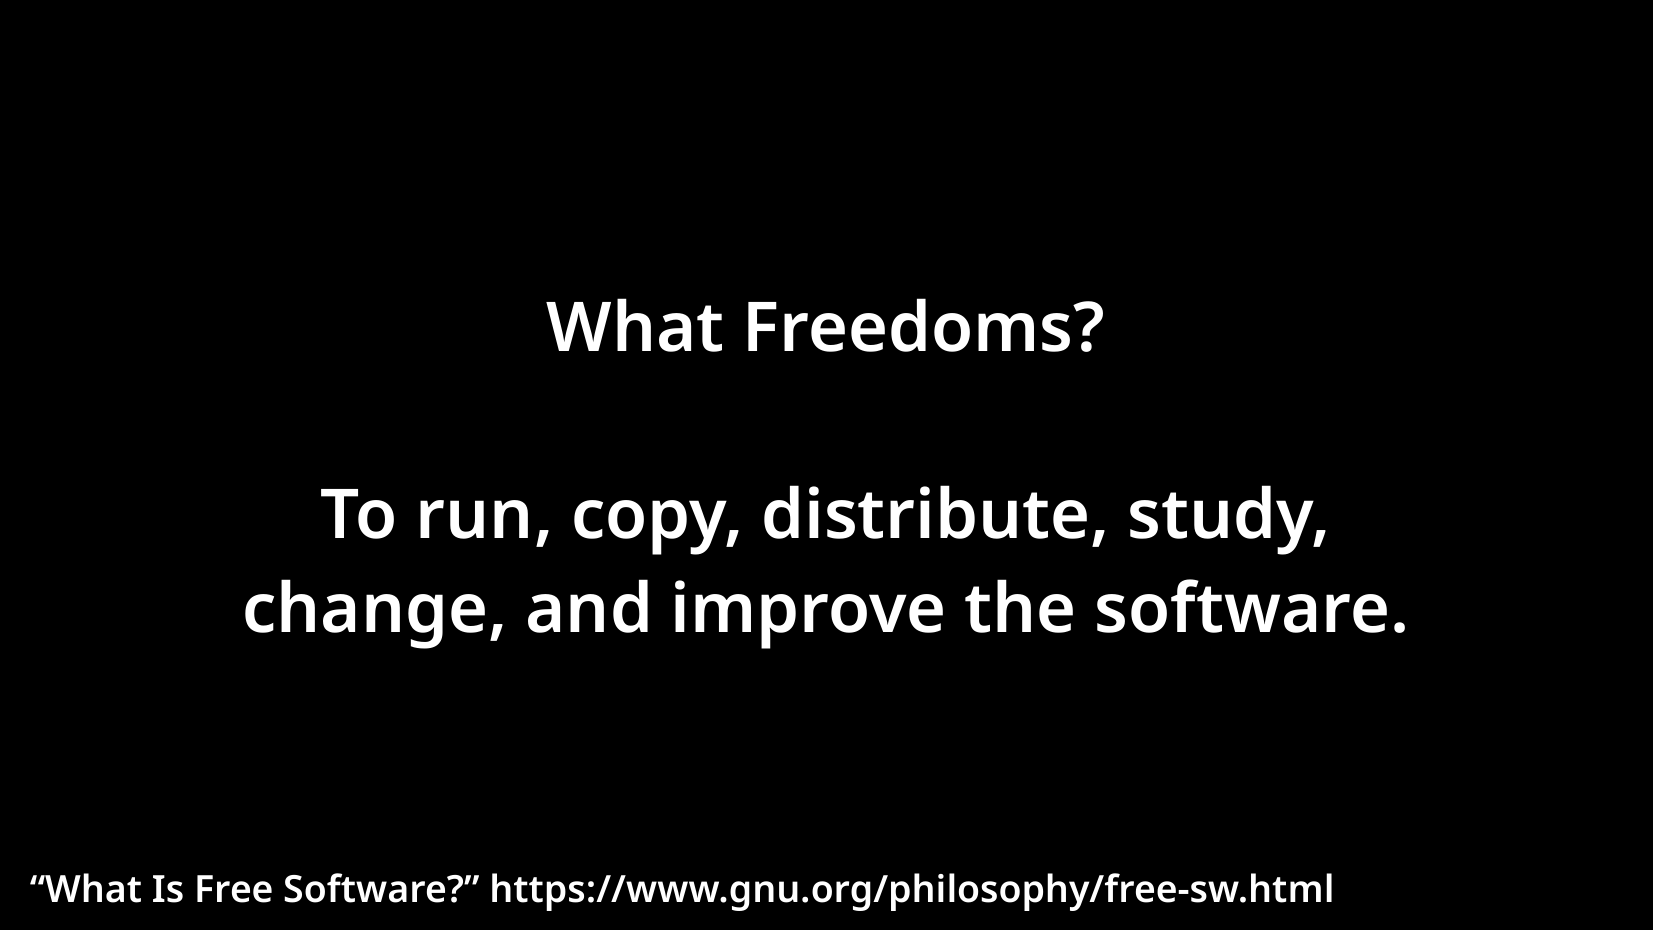

# What Freedoms? To run, copy, distribute, study, change, and improve the software.
“What Is Free Software?” https://www.gnu.org/philosophy/free-sw.html